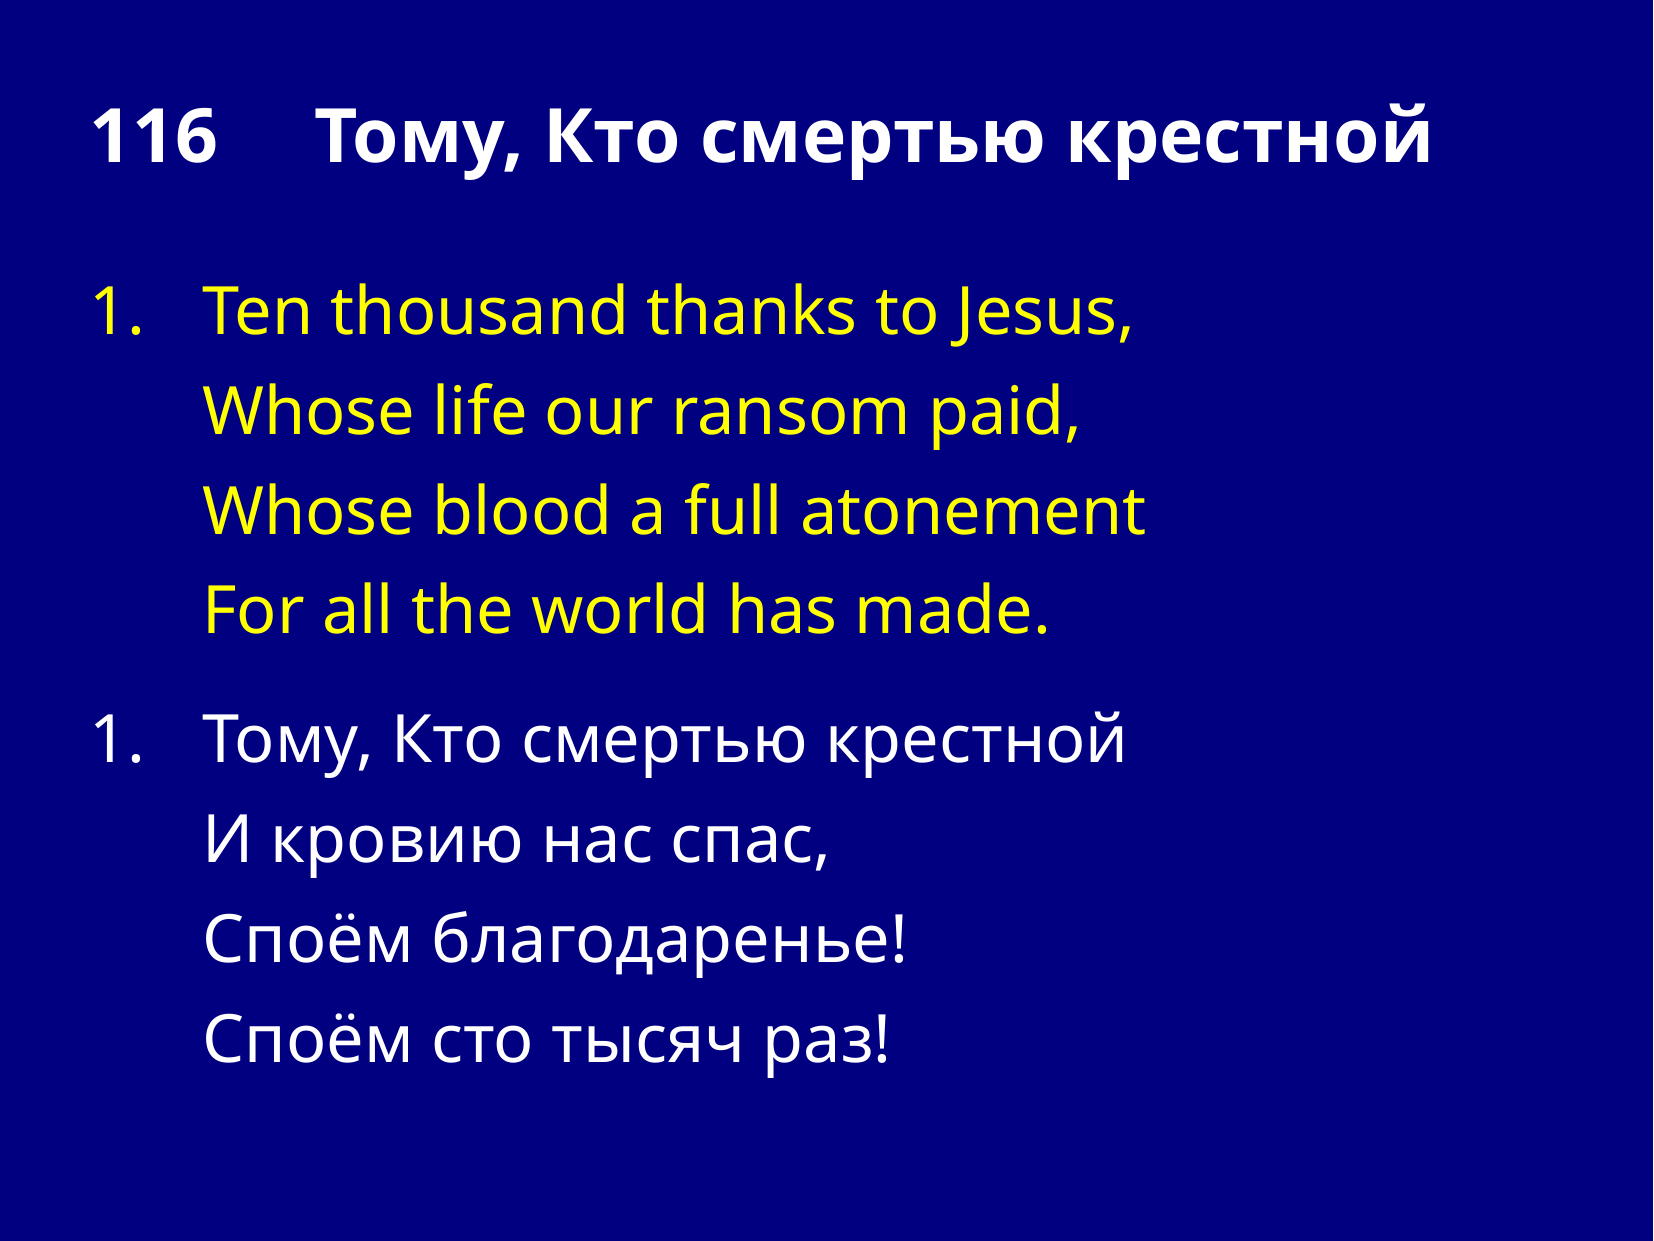

1.	Ten thousand thanks to Jesus,
	Whose life our ransom paid,
	Whose blood a full atonement
	For all the world has made.
116	Тому, Кто смертью крестной
1.	Тому, Кто смертью крестной
	И кровию нас спас,
	Споём благодаренье!
	Споём сто тысяч раз!